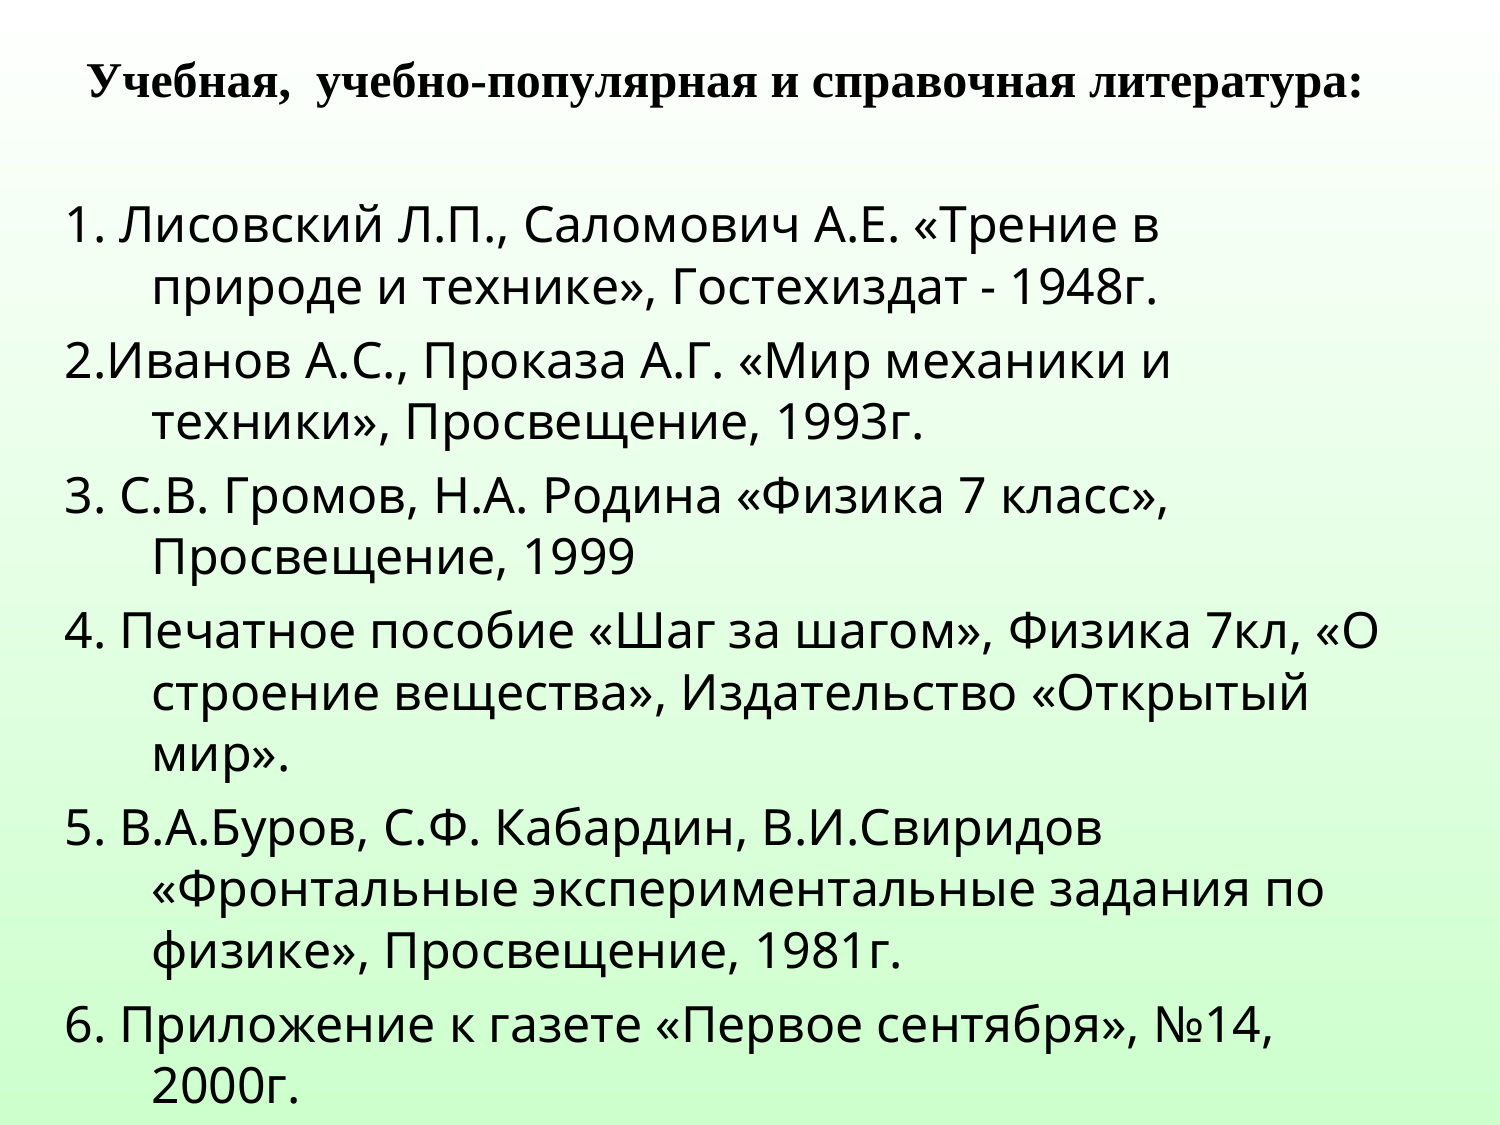

# Учебная, учебно-популярная и справочная литература:
1. Лисовский Л.П., Саломович А.Е. «Трение в природе и технике», Гостехиздат - 1948г.
2.Иванов А.С., Проказа А.Г. «Мир механики и техники», Просвещение, 1993г.
3. С.В. Громов, Н.А. Родина «Физика 7 класс», Просвещение, 1999
4. Печатное пособие «Шаг за шагом», Физика 7кл, «О строение вещества», Издательство «Открытый мир».
5. В.А.Буров, С.Ф. Кабардин, В.И.Свиридов «Фронтальные экспериментальные задания по физике», Просвещение, 1981г.
6. Приложение к газете «Первое сентября», №14, 2000г.
7. Тульчинский М.Е. «Качественные задачи по физике 6-7 кл.», Просвещение, 1976г.